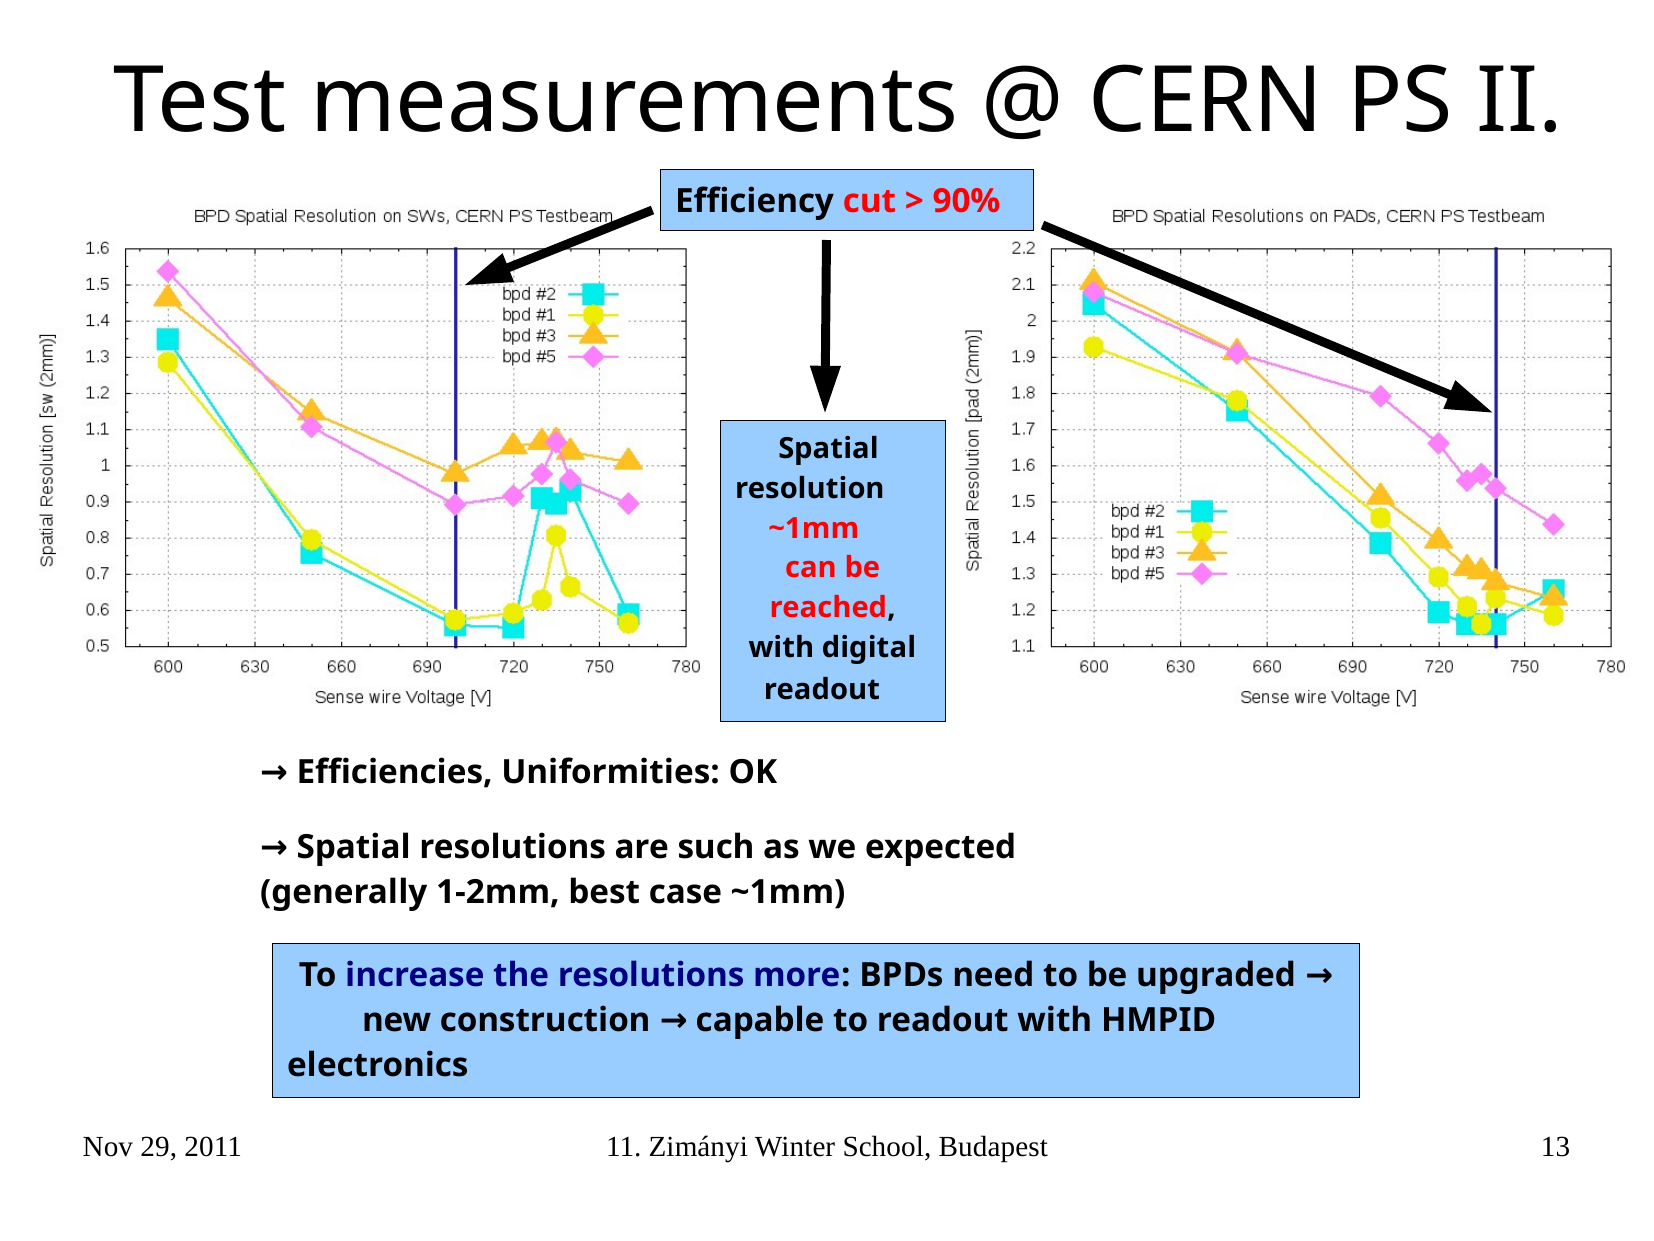

# Test measurements @ CERN PS II.
Efficiency cut > 90%
Spatial resolution ~1mm can be reached,
with digital readout
→ Efficiencies, Uniformities: OK
→ Spatial resolutions are such as we expected (generally 1-2mm, best case ~1mm)
To increase the resolutions more: BPDs need to be upgraded → 	new construction → capable to readout with HMPID electronics
Nov 29, 2011
11. Zimányi Winter School, Budapest
13